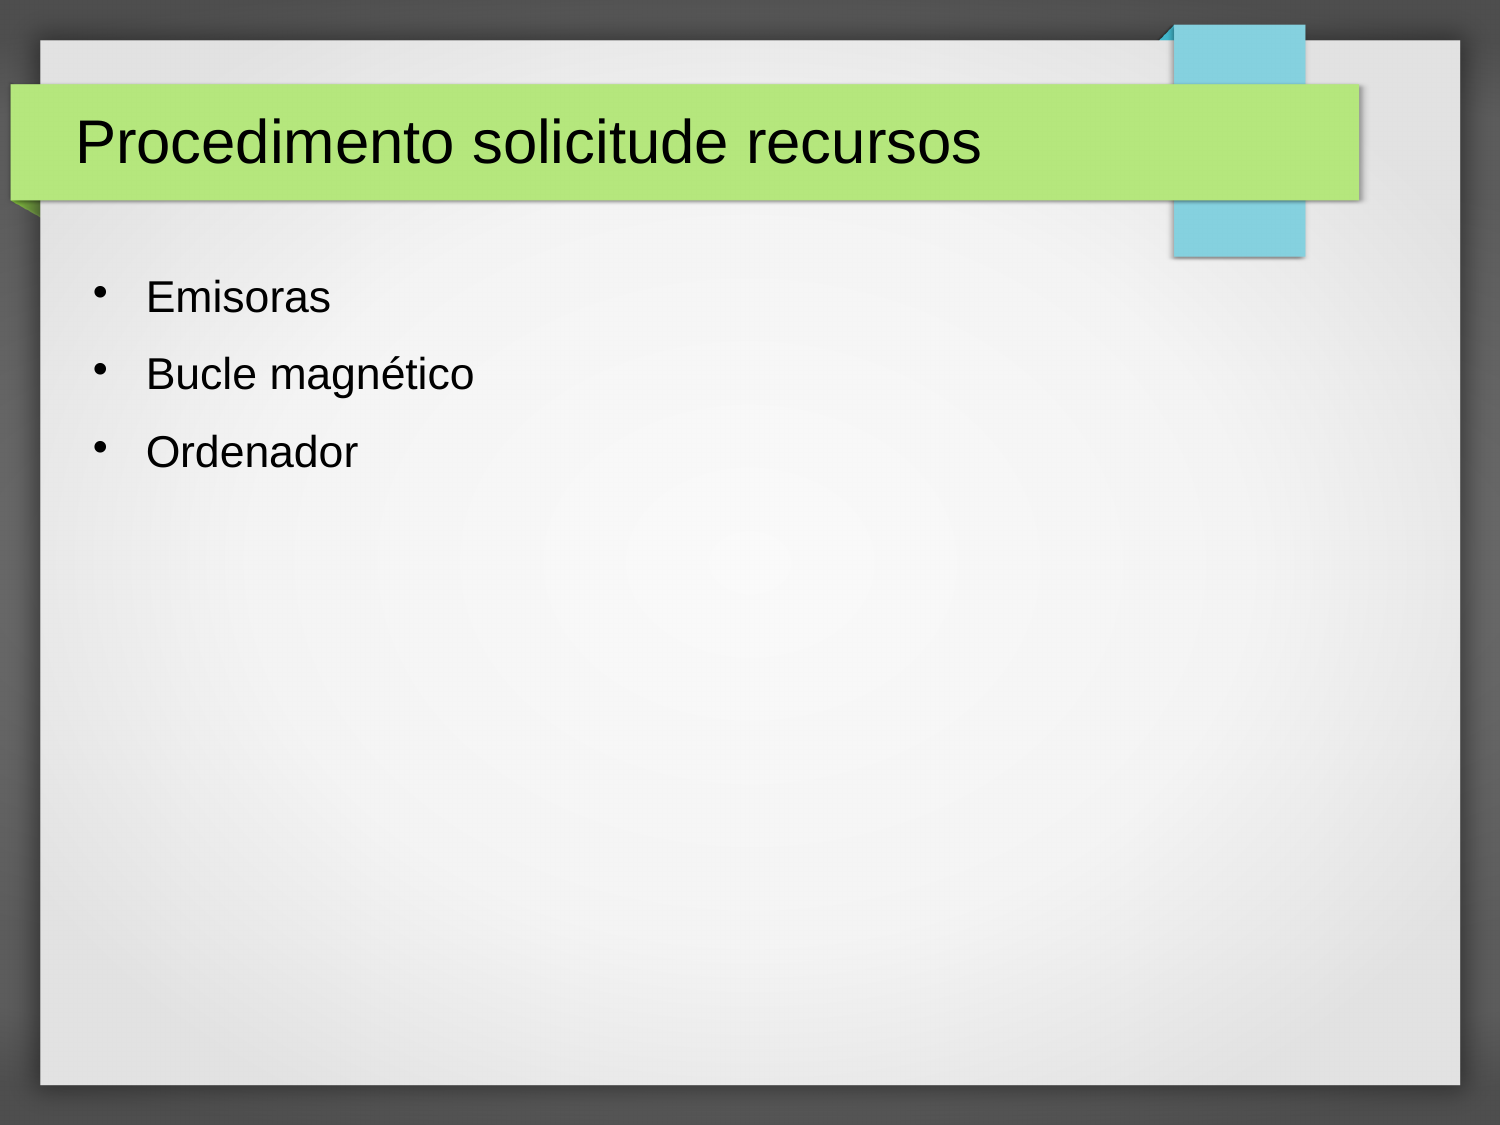

Procedimento solicitude recursos
Emisoras
Bucle magnético
Ordenador